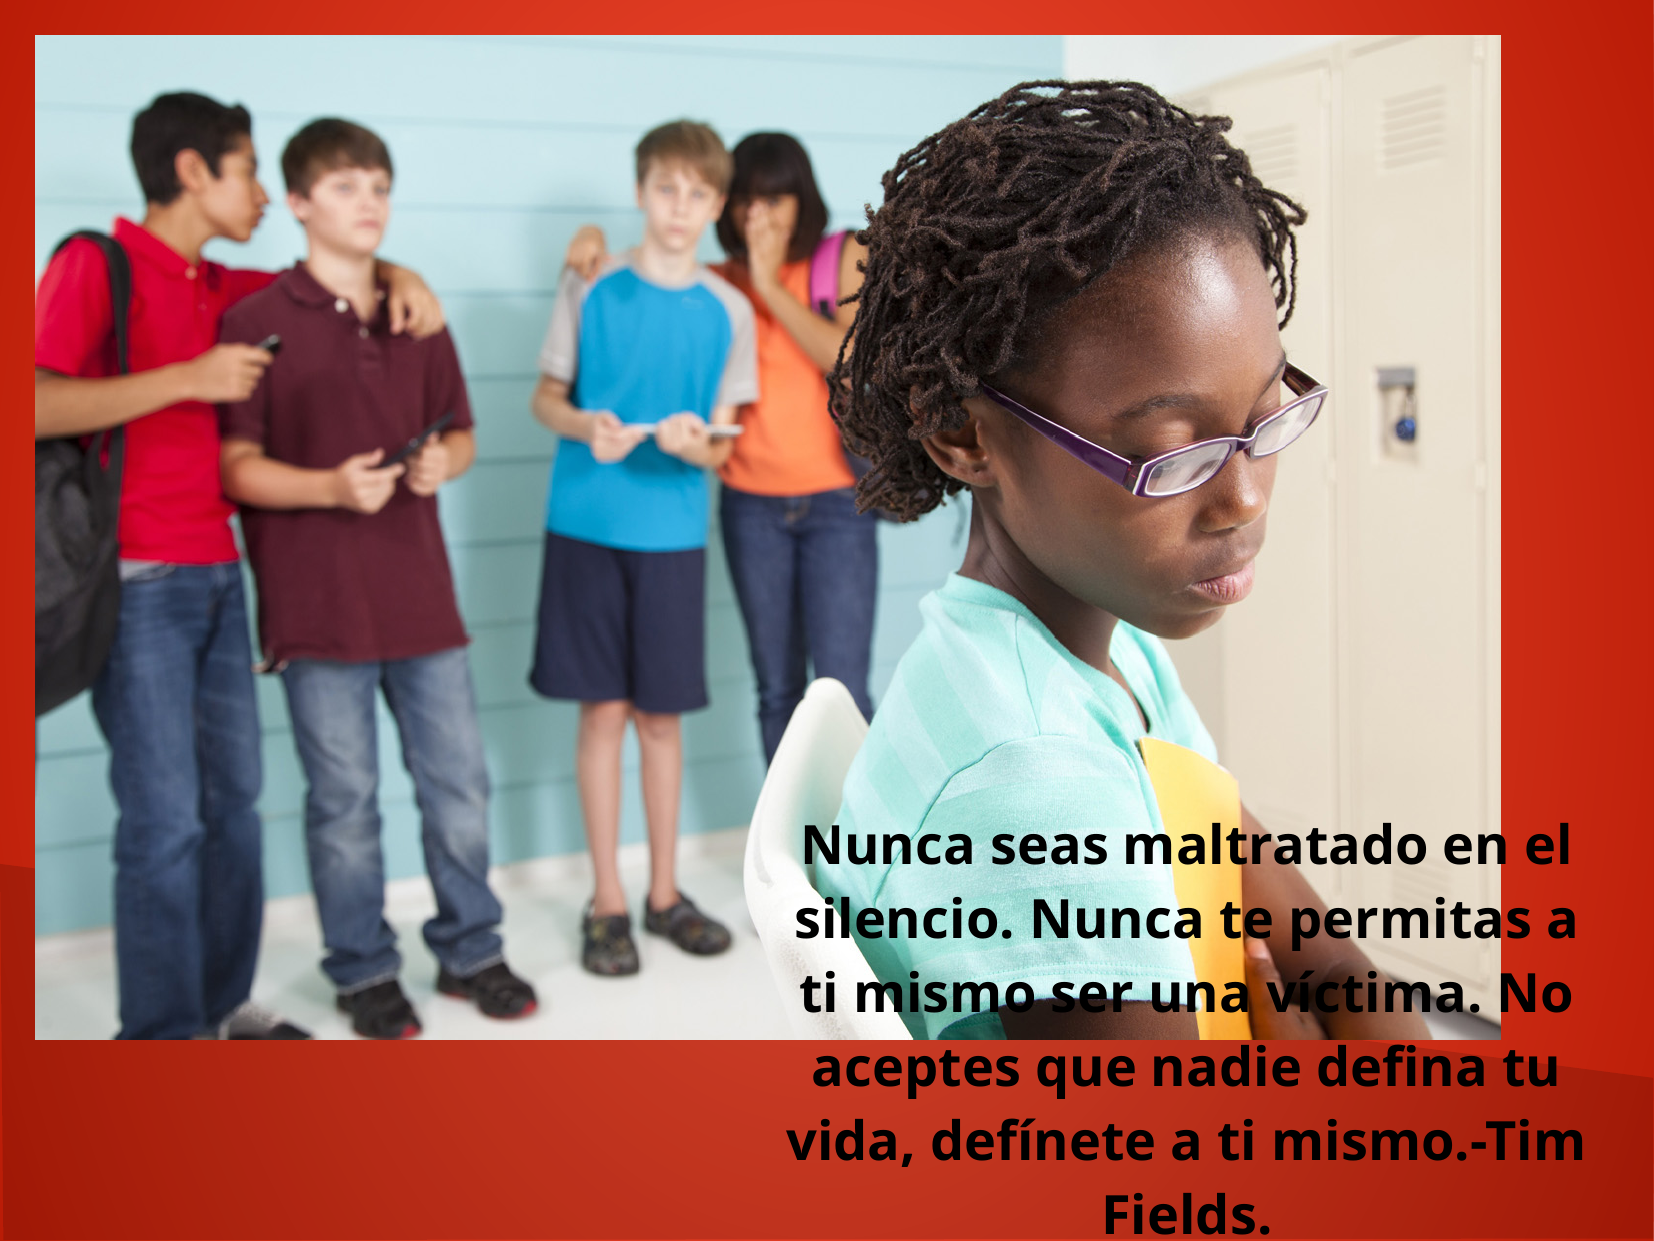

Nunca seas maltratado en el silencio. Nunca te permitas a ti mismo ser una víctima. No aceptes que nadie defina tu vida, defínete a ti mismo.-Tim Fields.